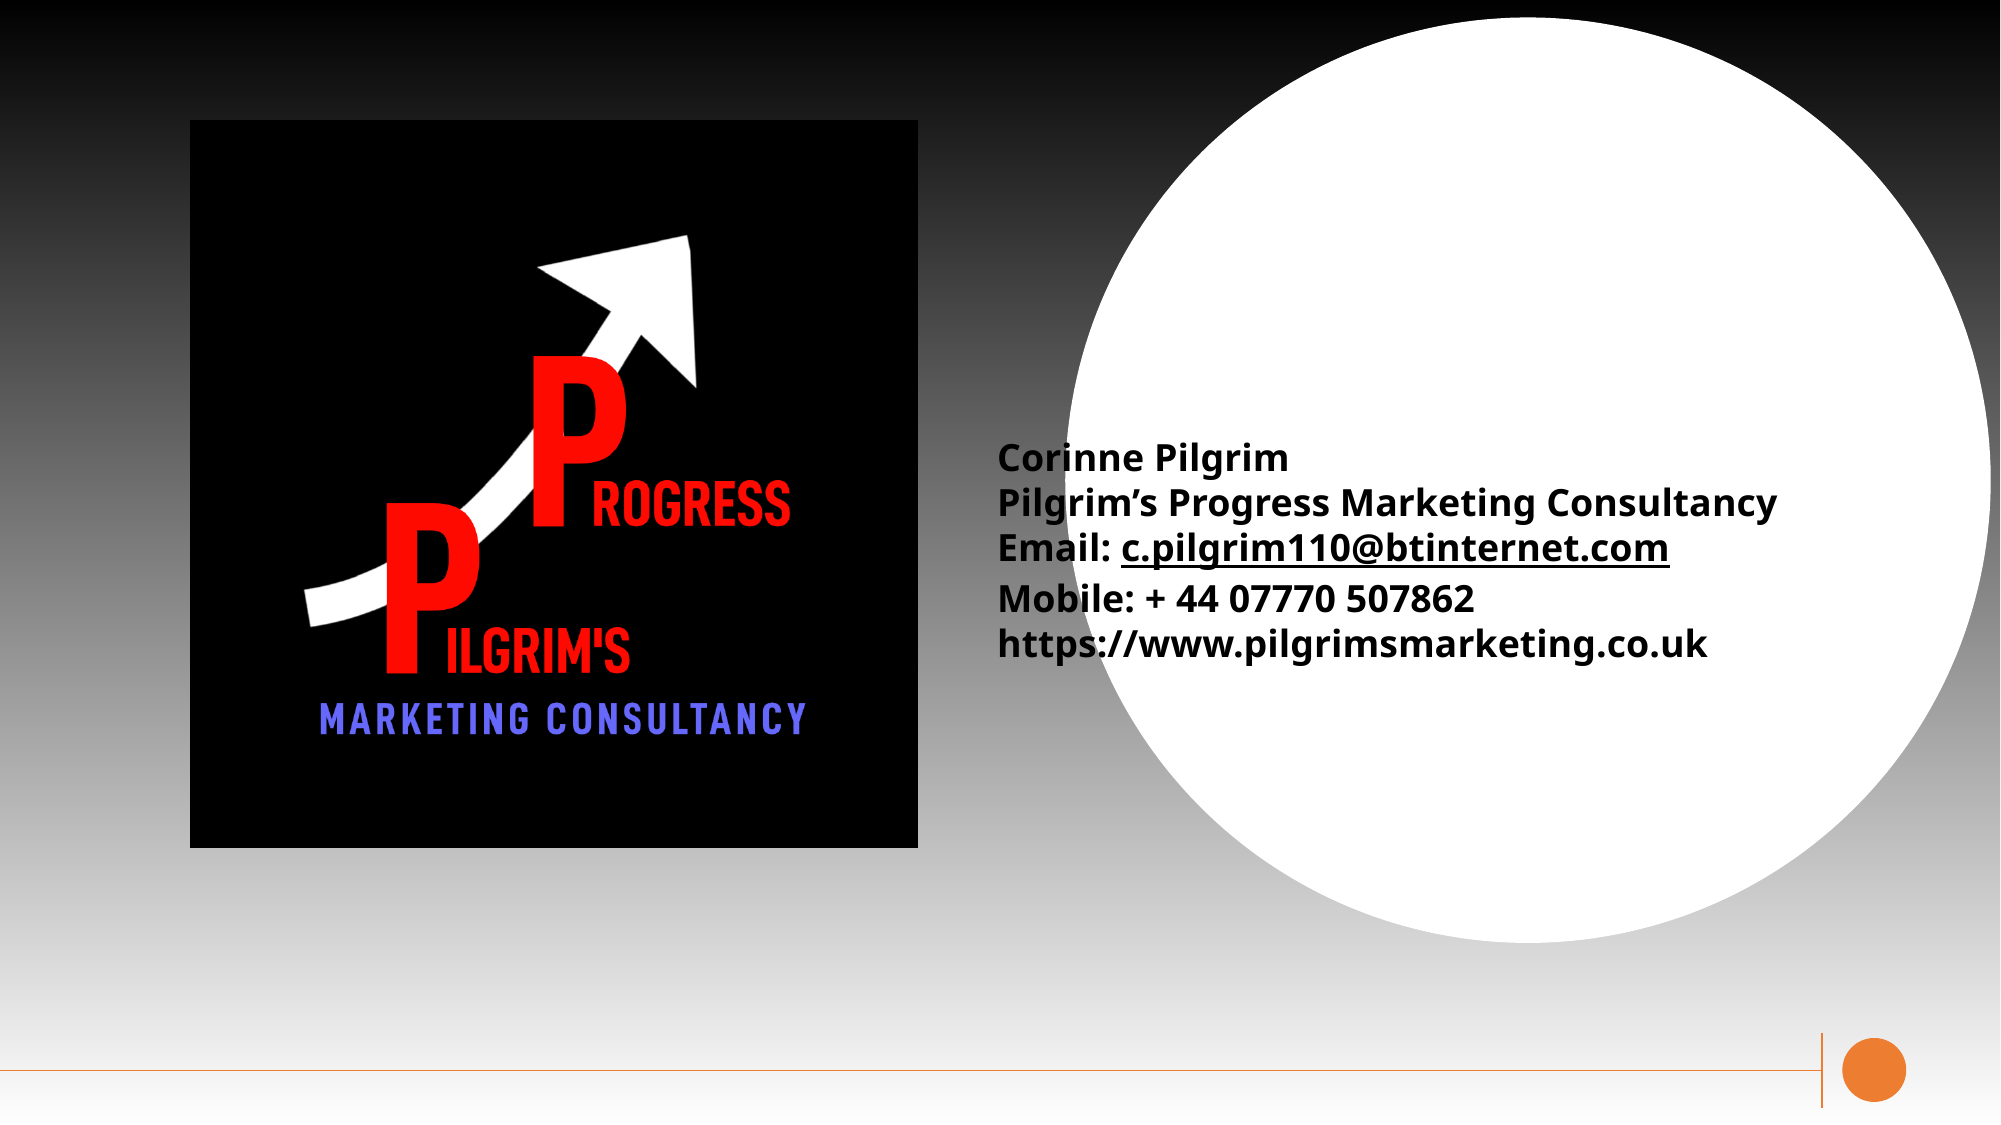

#
Corinne Pilgrim
Pilgrim’s Progress Marketing Consultancy
Email: c.pilgrim110@btinternet.com
Mobile: + 44 07770 507862
https://www.pilgrimsmarketing.co.uk